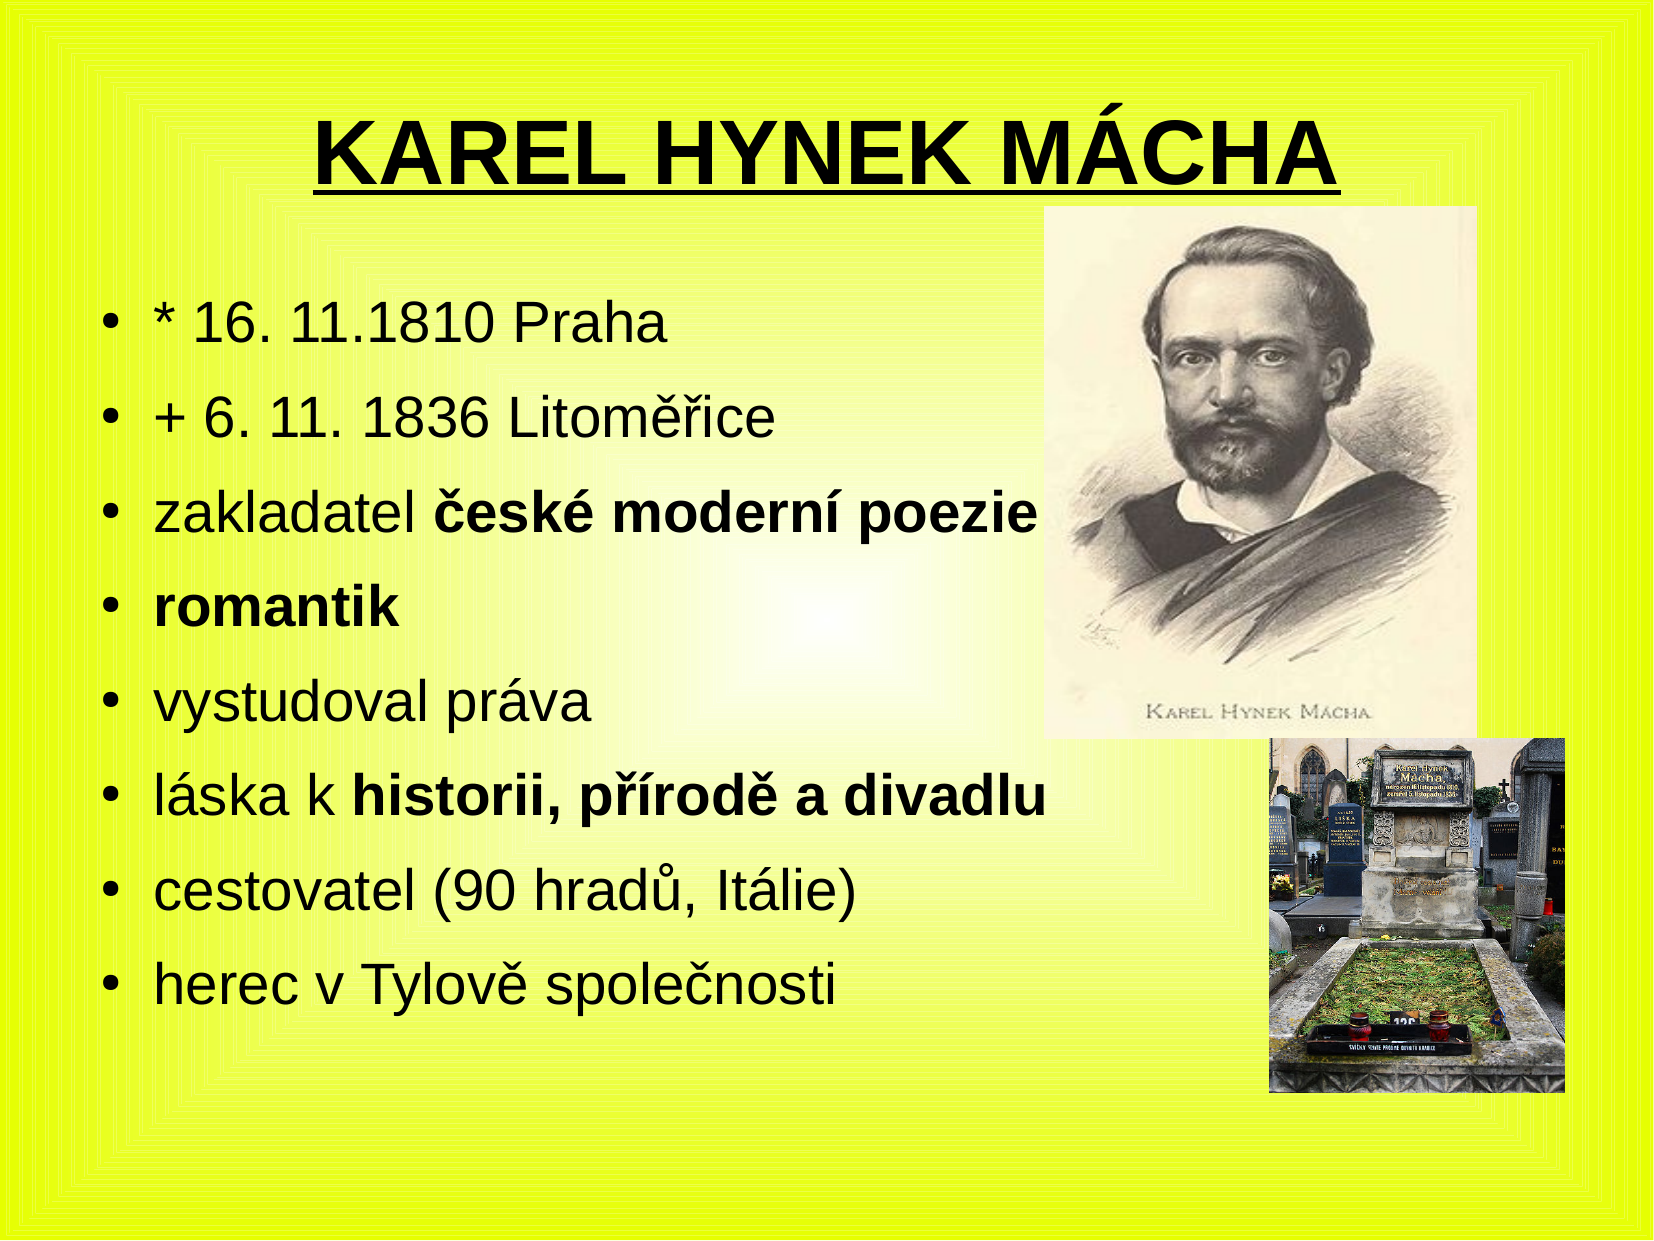

# KAREL HYNEK MÁCHA
* 16. 11.1810 Praha
+ 6. 11. 1836 Litoměřice
zakladatel české moderní poezie
romantik
vystudoval práva
láska k historii, přírodě a divadlu
cestovatel (90 hradů, Itálie)
herec v Tylově společnosti